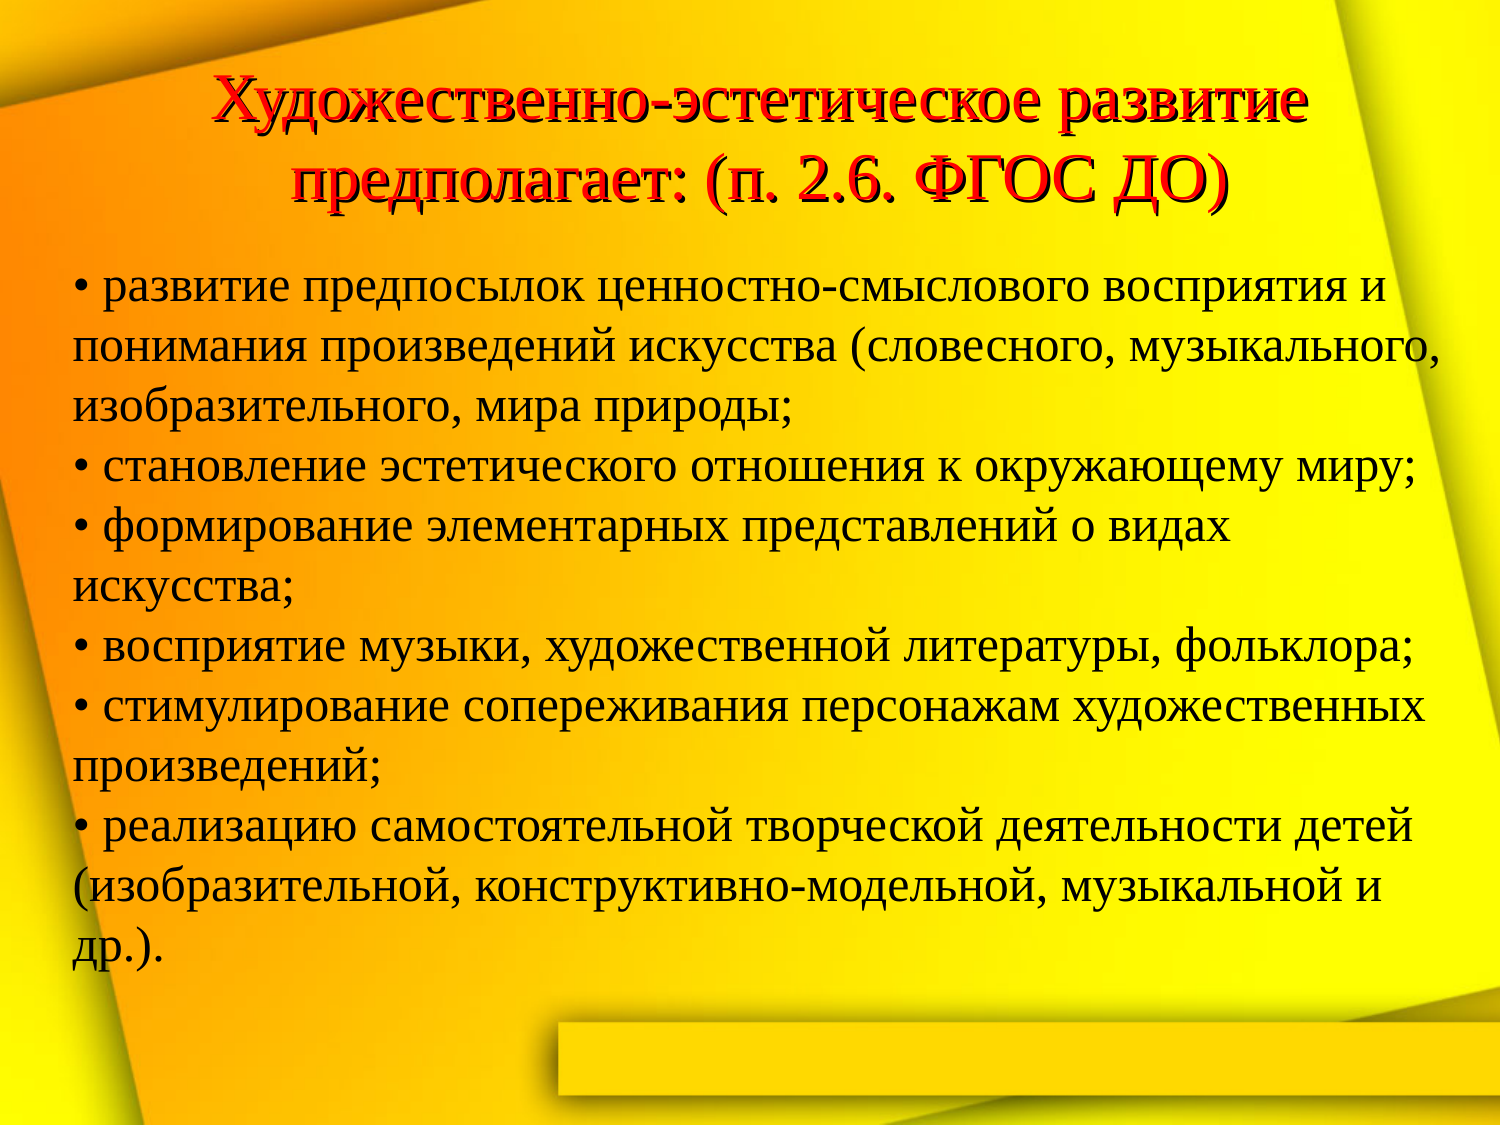

Художественно-эстетическое развитие предполагает: (п. 2.6. ФГОС ДО)
• развитие предпосылок ценностно-смыслового восприятия и понимания произведений искусства (словесного, музыкального, изобразительного, мира природы;
• становление эстетического отношения к окружающему миру;
• формирование элементарных представлений о видах искусства;
• восприятие музыки, художественной литературы, фольклора;
• стимулирование сопереживания персонажам художественных произведений;
• реализацию самостоятельной творческой деятельности детей (изобразительной, конструктивно-модельной, музыкальной и др.).